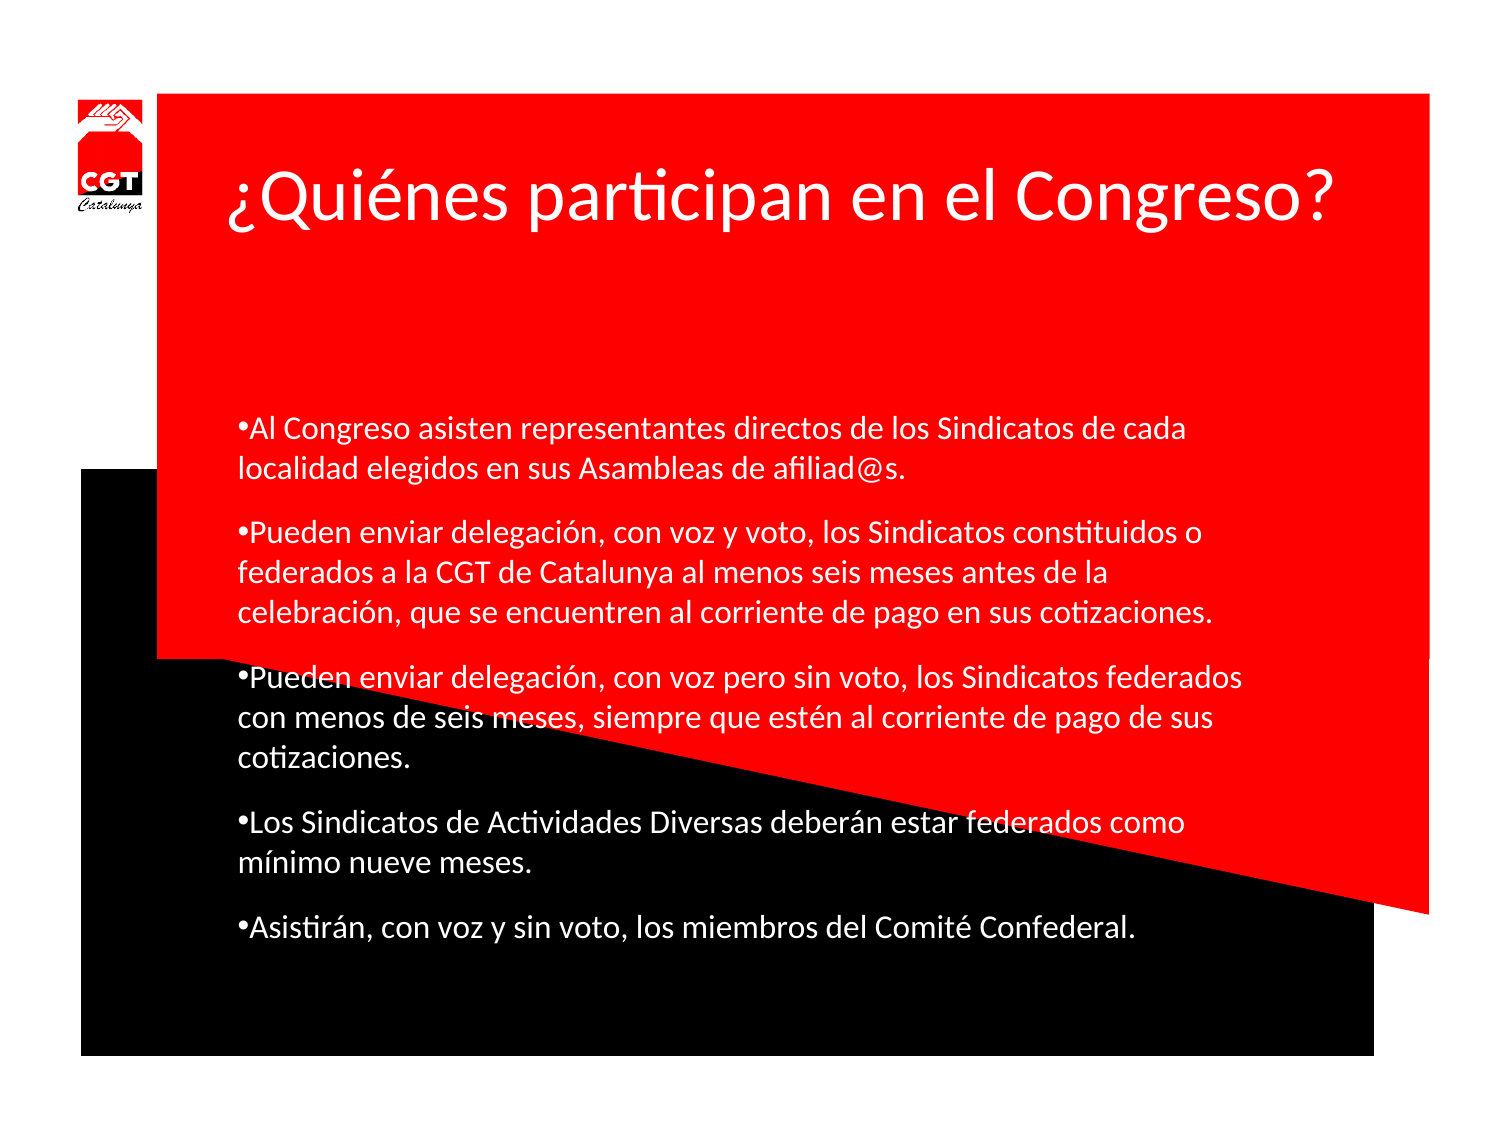

# ¿Quiénes participan en el Congreso?
Al Congreso asisten representantes directos de los Sindicatos de cada localidad elegidos en sus Asambleas de afiliad@s.
Pueden enviar delegación, con voz y voto, los Sindicatos constituidos o federados a la CGT de Catalunya al menos seis meses antes de la celebración, que se encuentren al corriente de pago en sus cotizaciones.
Pueden enviar delegación, con voz pero sin voto, los Sindicatos federados con menos de seis meses, siempre que estén al corriente de pago de sus cotizaciones.
Los Sindicatos de Actividades Diversas deberán estar federados como mínimo nueve meses.
Asistirán, con voz y sin voto, los miembros del Comité Confederal.